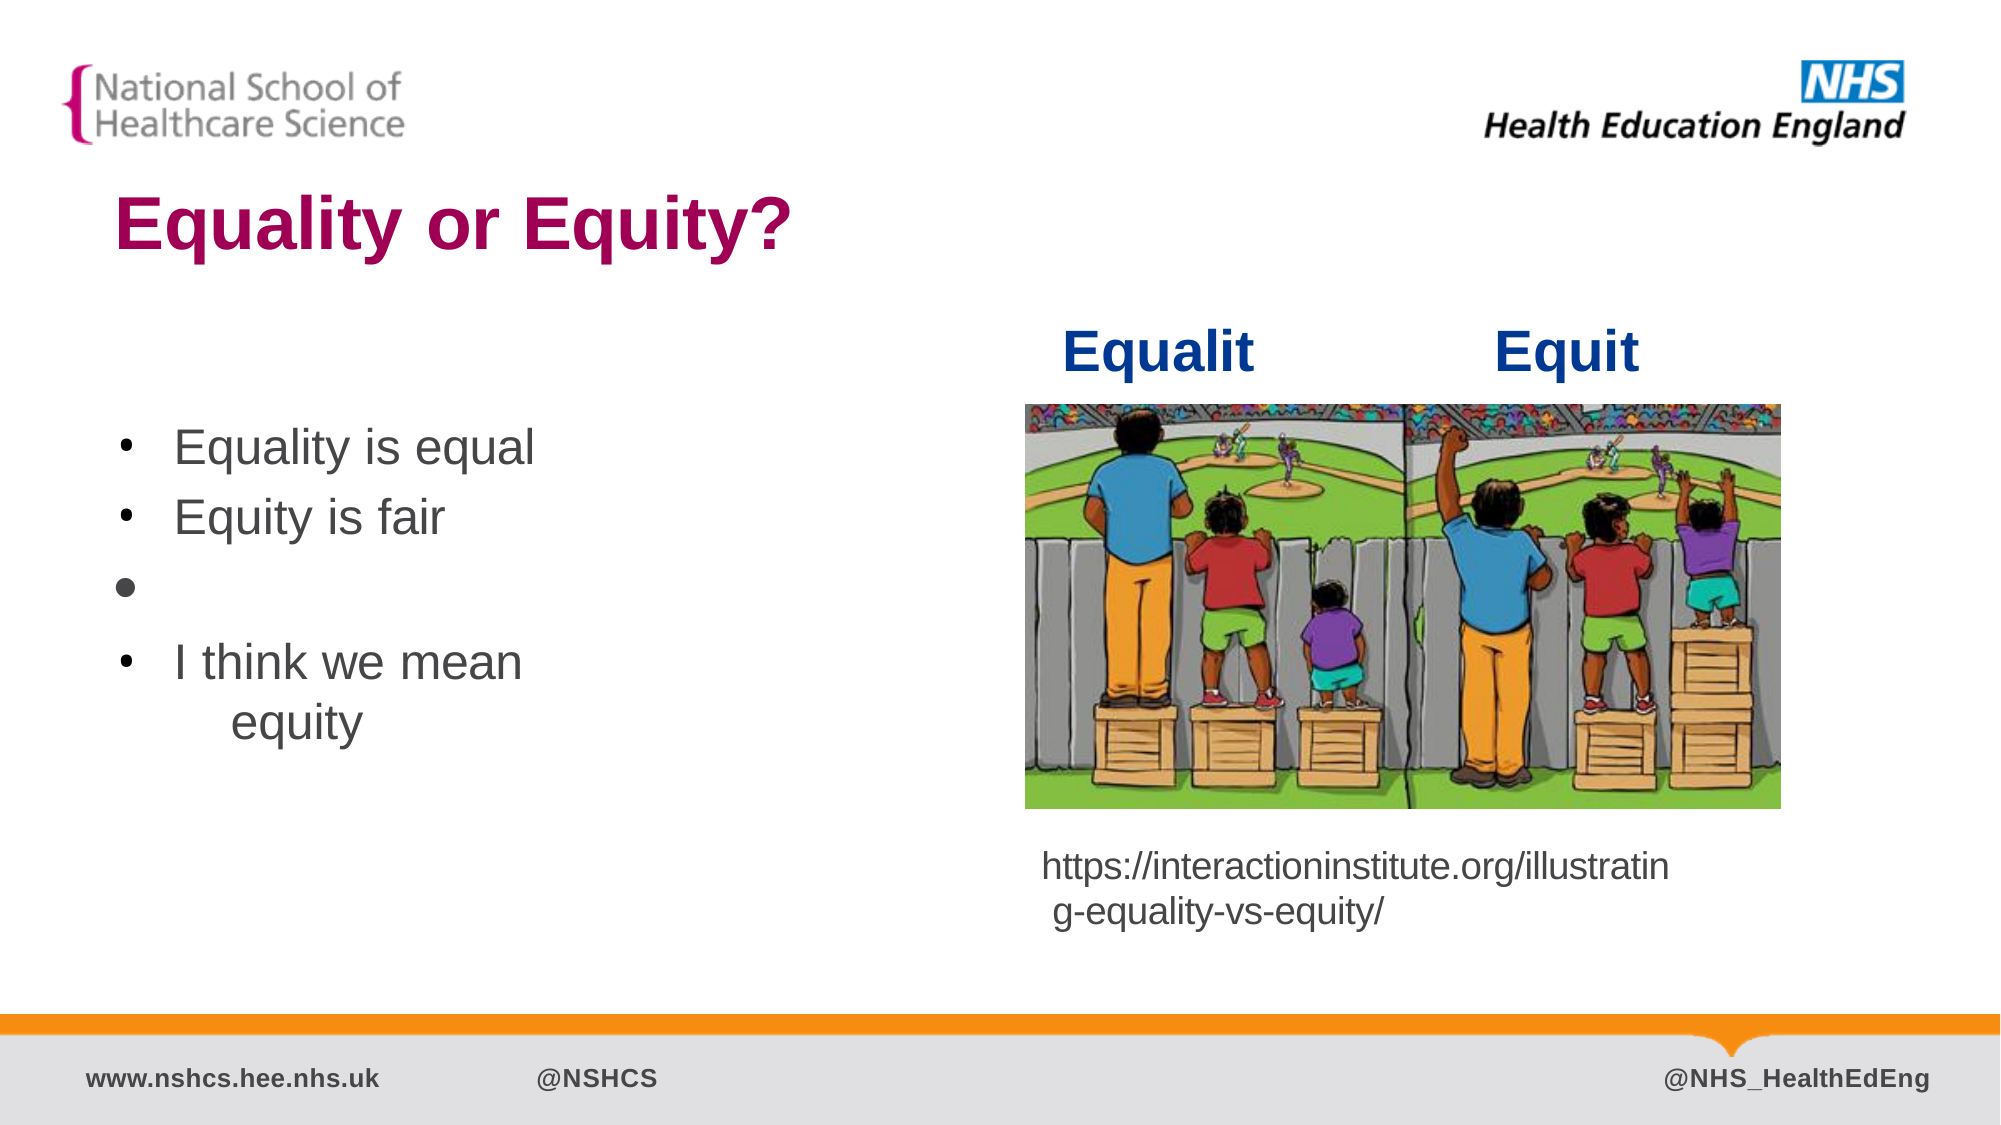

# Equality or Equity?
Equality
Equity
Equality is equal
Equity is fair
I think we mean equity
https://interactioninstitute.org/illustratin g-equality-vs-equity/
www.nshcs.hee.nhs.uk
@NSHCS
@NHS_HealthEdEng